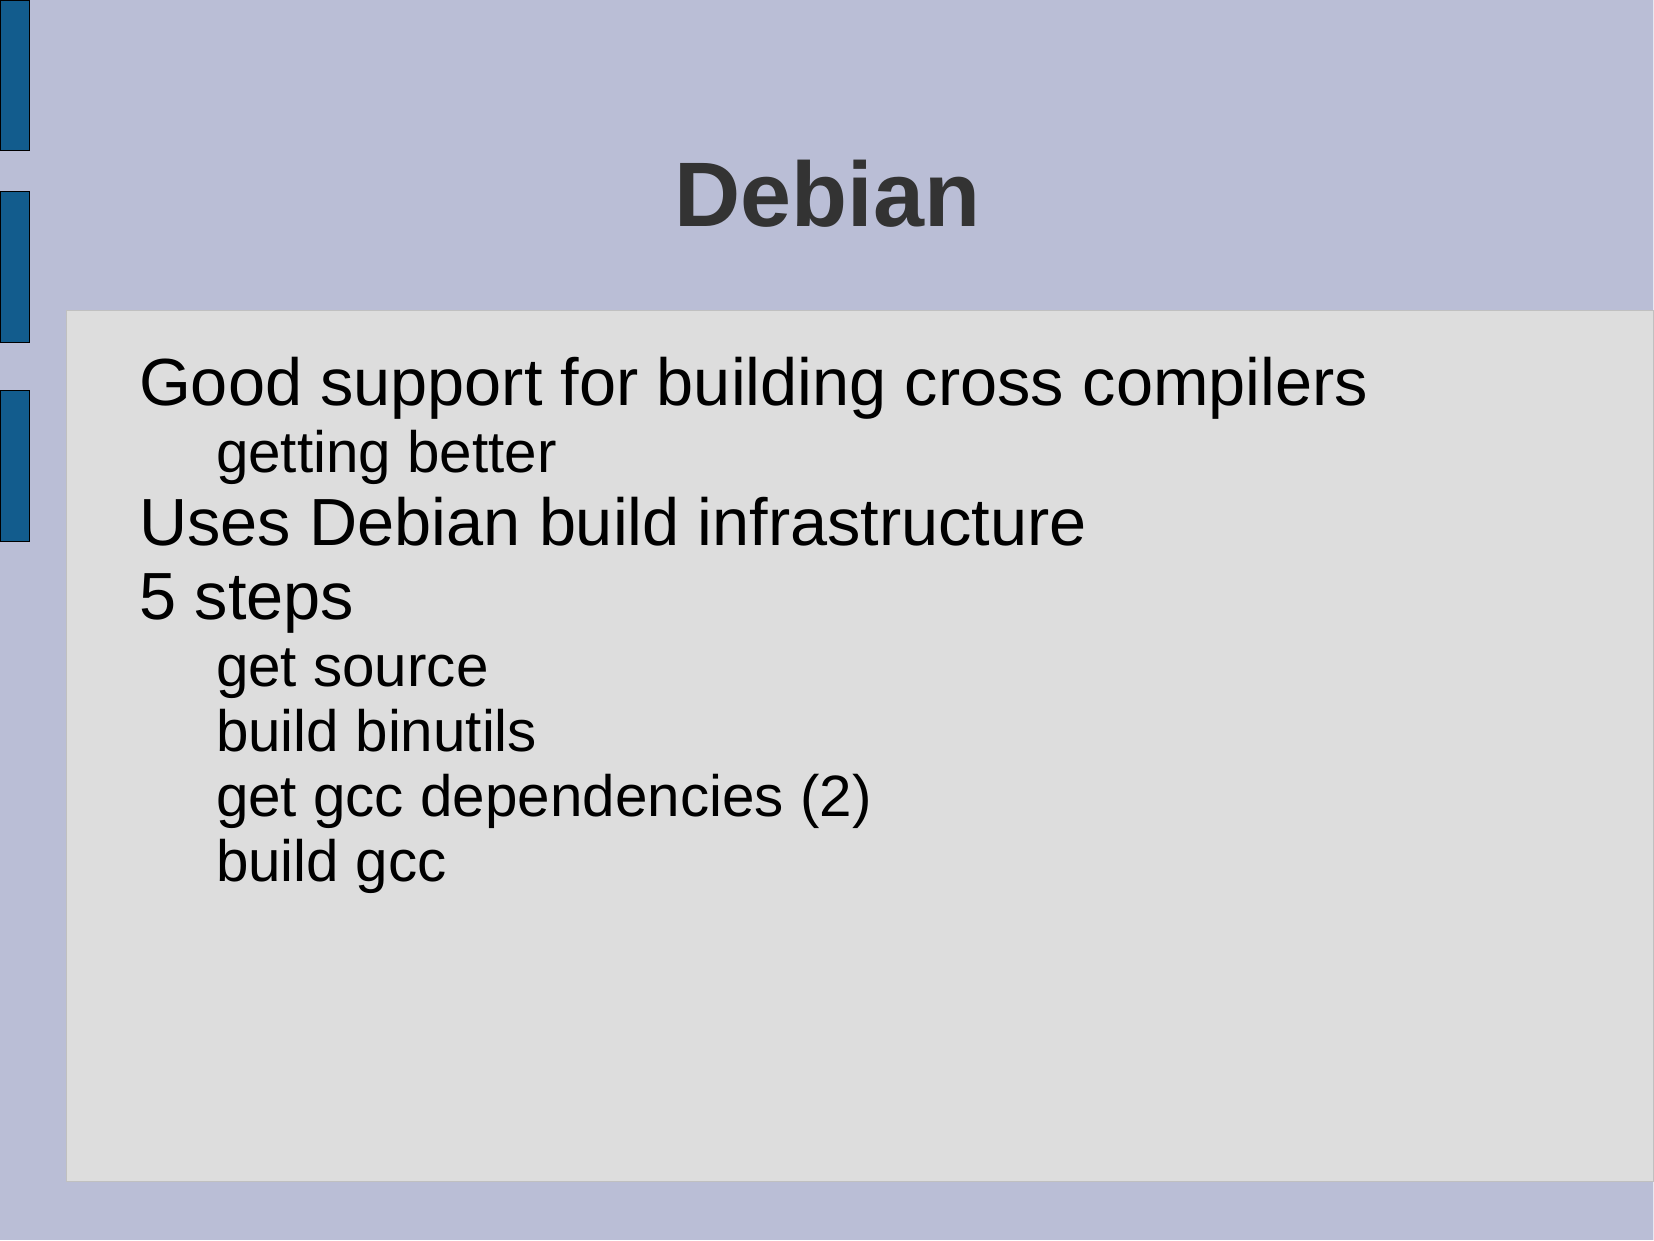

# Debian
Good support for building cross compilers
getting better
Uses Debian build infrastructure
5 steps
get source
build binutils
get gcc dependencies (2)
build gcc